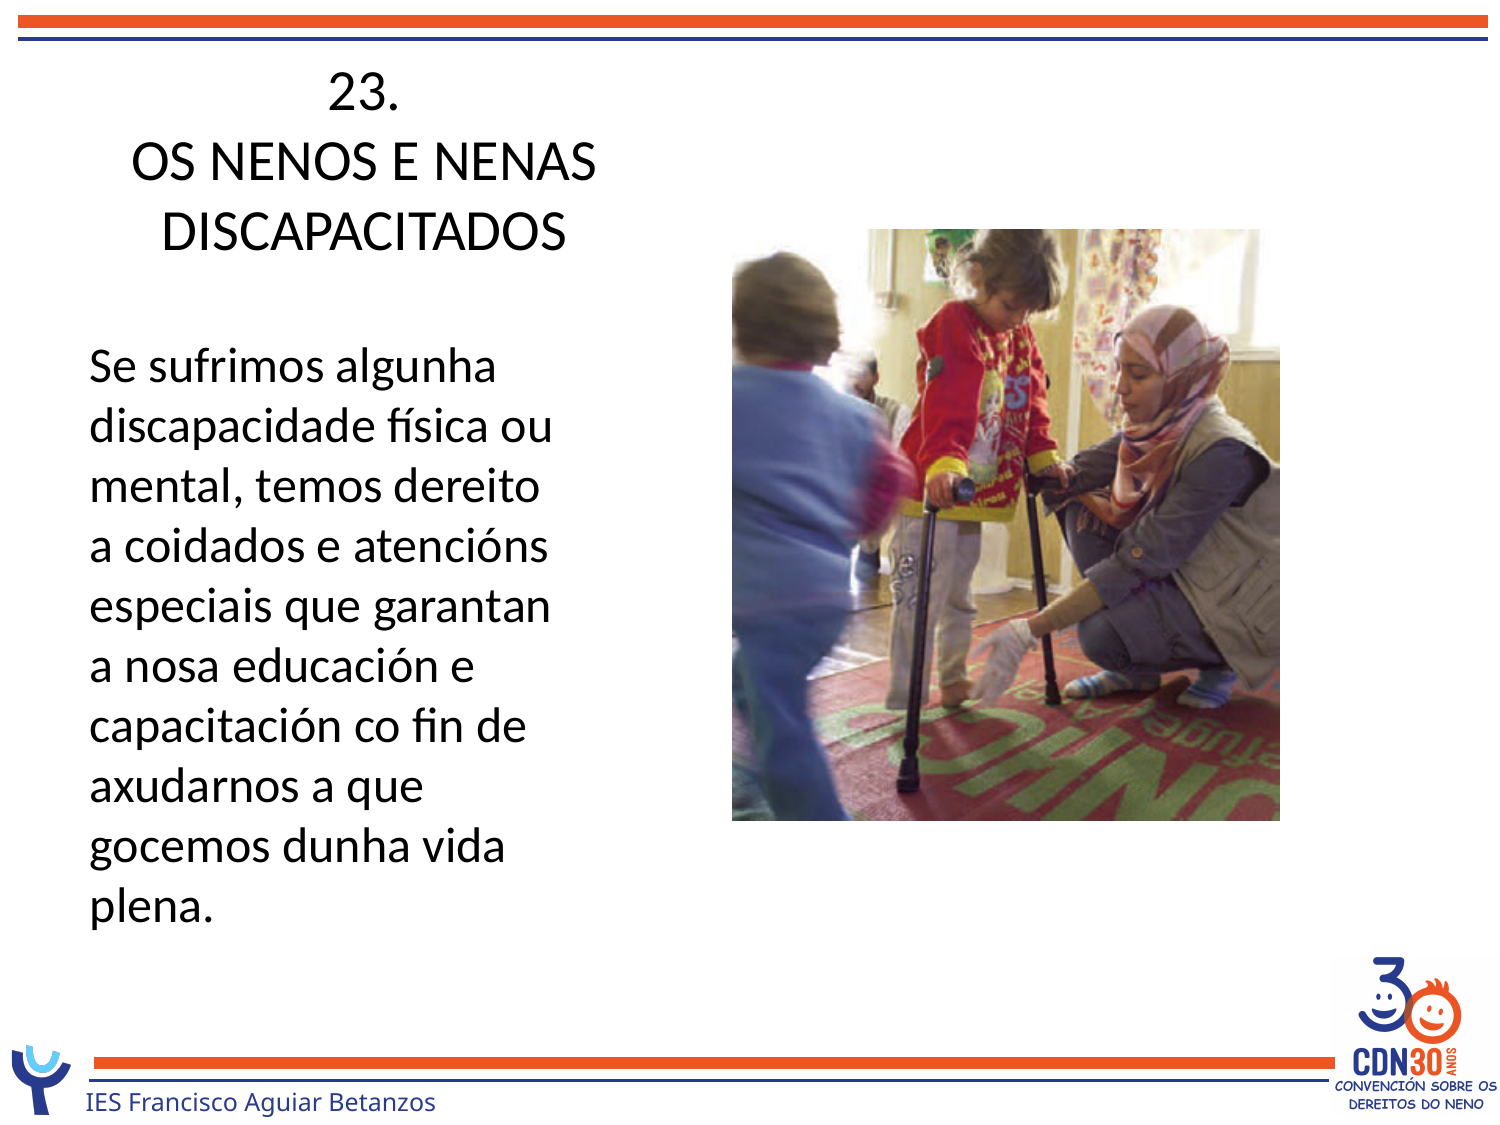

# 23. OS NENOS E NENAS DISCAPACITADOS
Se sufrimos algunha discapacidade física ou mental, temos dereito a coidados e atencións especiais que garantan a nosa educación e capacitación co fin de axudarnos a que gocemos dunha vida plena.